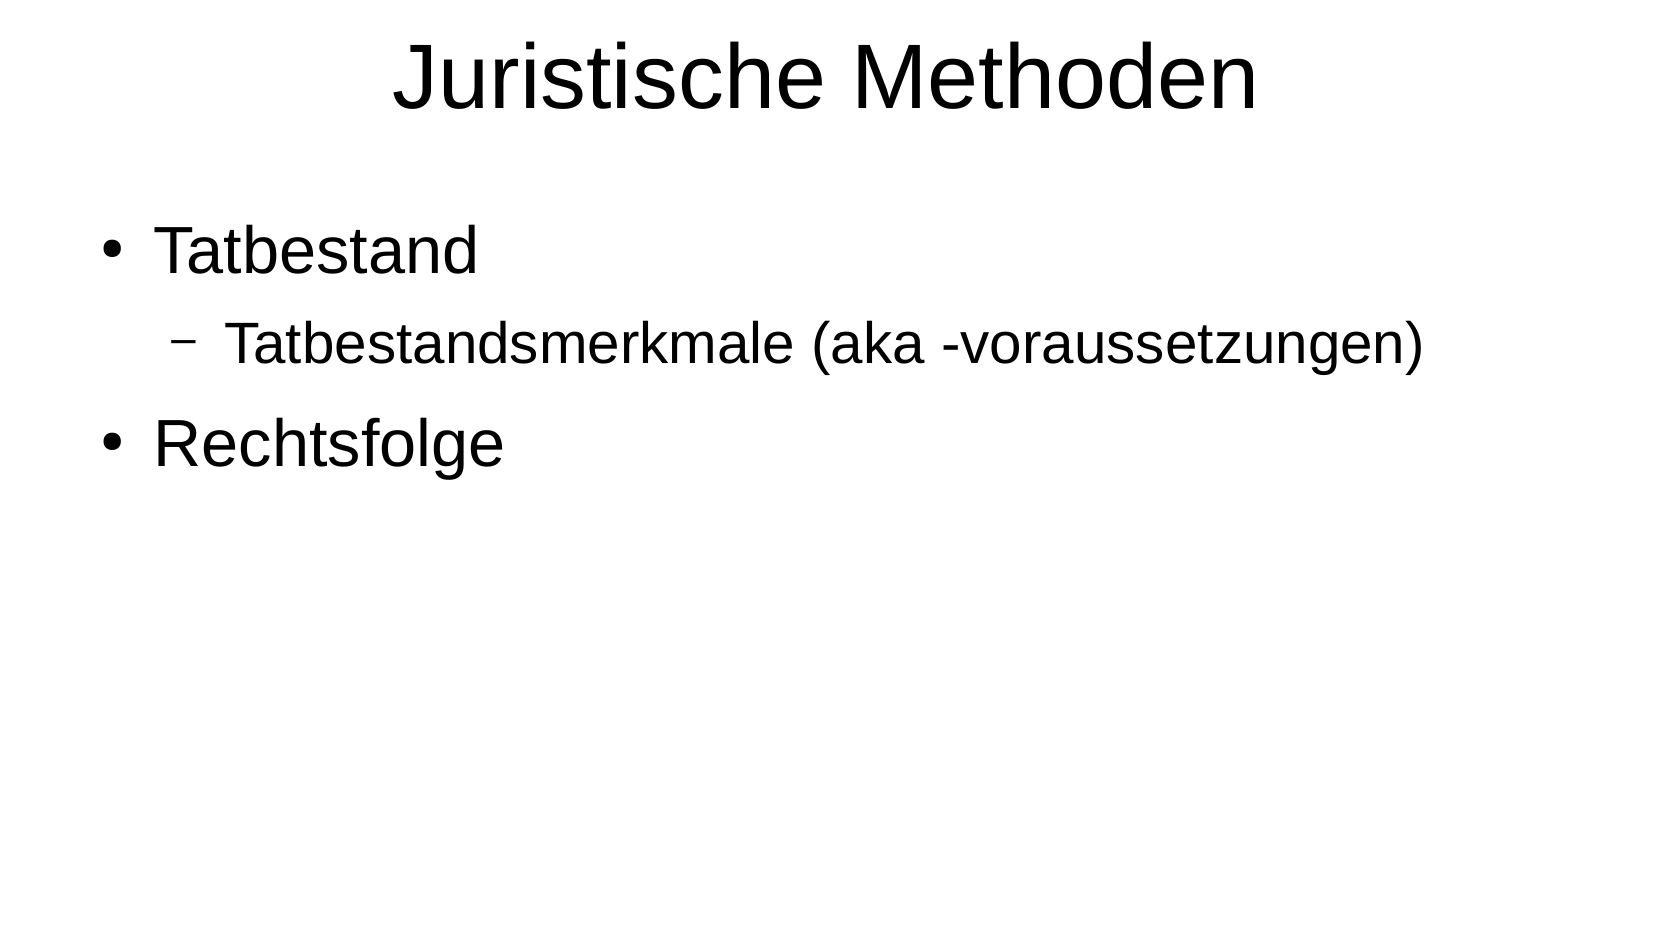

# Juristische Methoden
Tatbestand
Tatbestandsmerkmale (aka -voraussetzungen)
Rechtsfolge